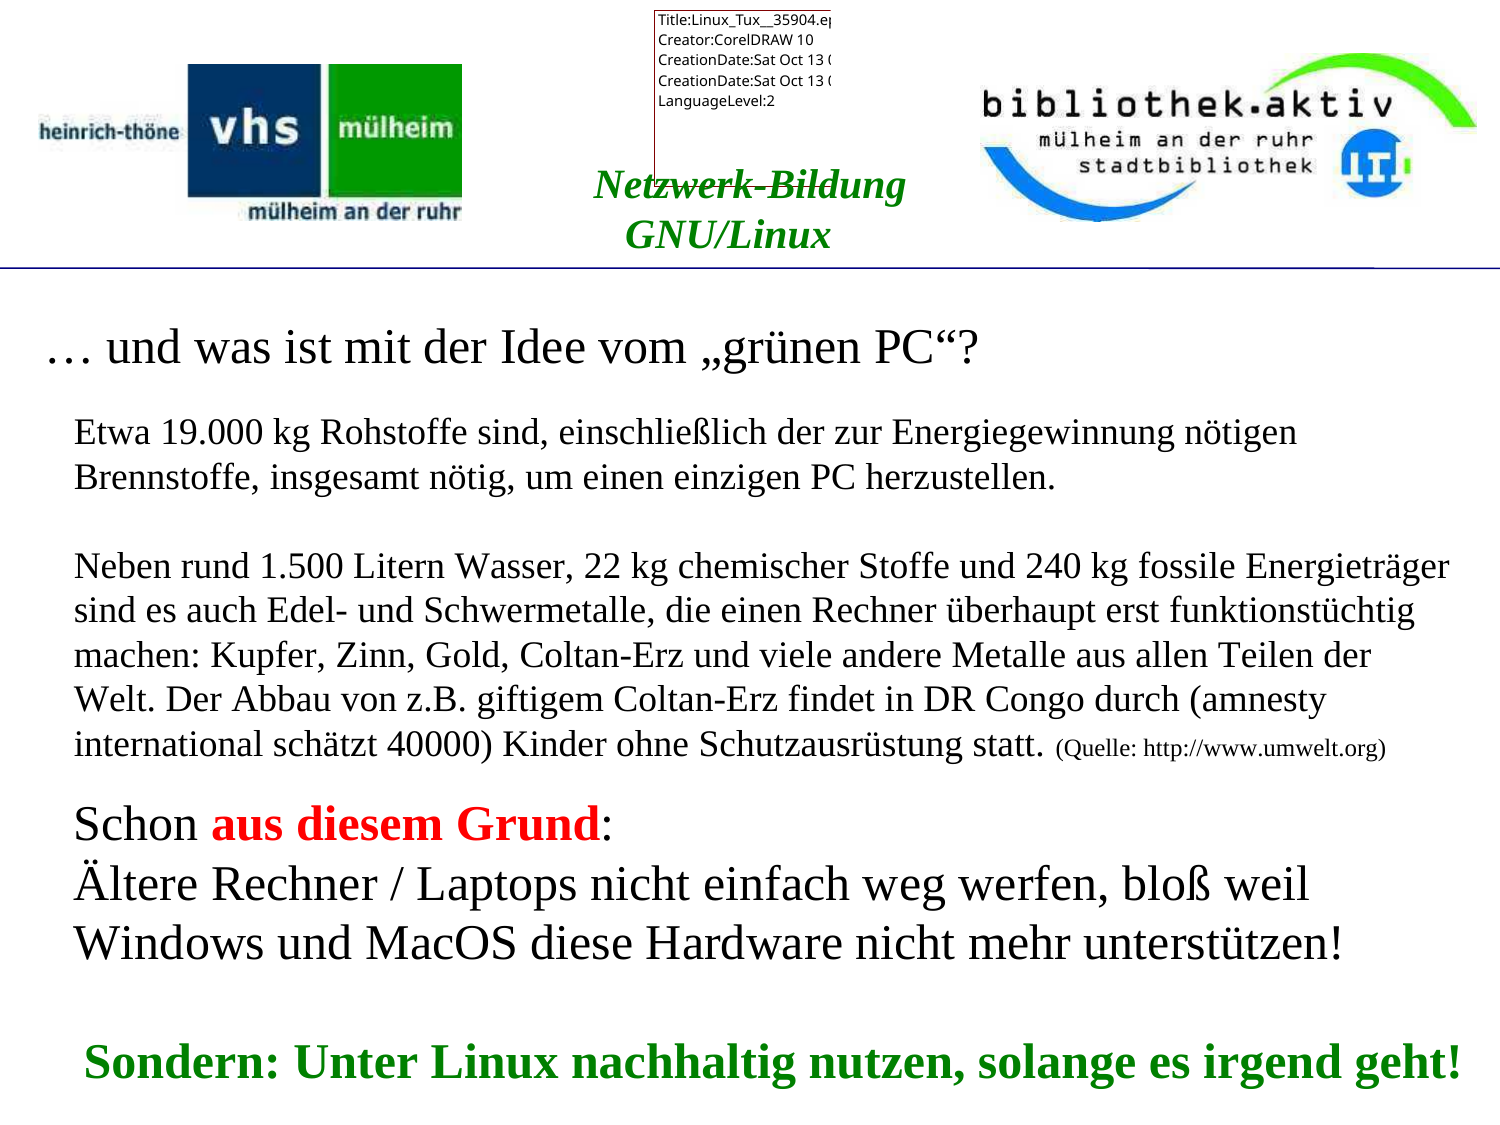

Netzwerk-Bildung
 GNU/Linux
… und was ist mit der Idee vom „grünen PC“?
Etwa 19.000 kg Rohstoffe sind, einschließlich der zur Energiegewinnung nötigen Brennstoffe, insgesamt nötig, um einen einzigen PC herzustellen.
Neben rund 1.500 Litern Wasser, 22 kg chemischer Stoffe und 240 kg fossile Energieträger sind es auch Edel- und Schwermetalle, die einen Rechner überhaupt erst funktionstüchtig machen: Kupfer, Zinn, Gold, Coltan-Erz und viele andere Metalle aus allen Teilen der Welt. Der Abbau von z.B. giftigem Coltan-Erz findet in DR Congo durch (amnesty international schätzt 40000) Kinder ohne Schutzausrüstung statt. (Quelle: http://www.umwelt.org)
Schon aus diesem Grund:
Ältere Rechner / Laptops nicht einfach weg werfen, bloß weil Windows und MacOS diese Hardware nicht mehr unterstützen!
Sondern: Unter Linux nachhaltig nutzen, solange es irgend geht!